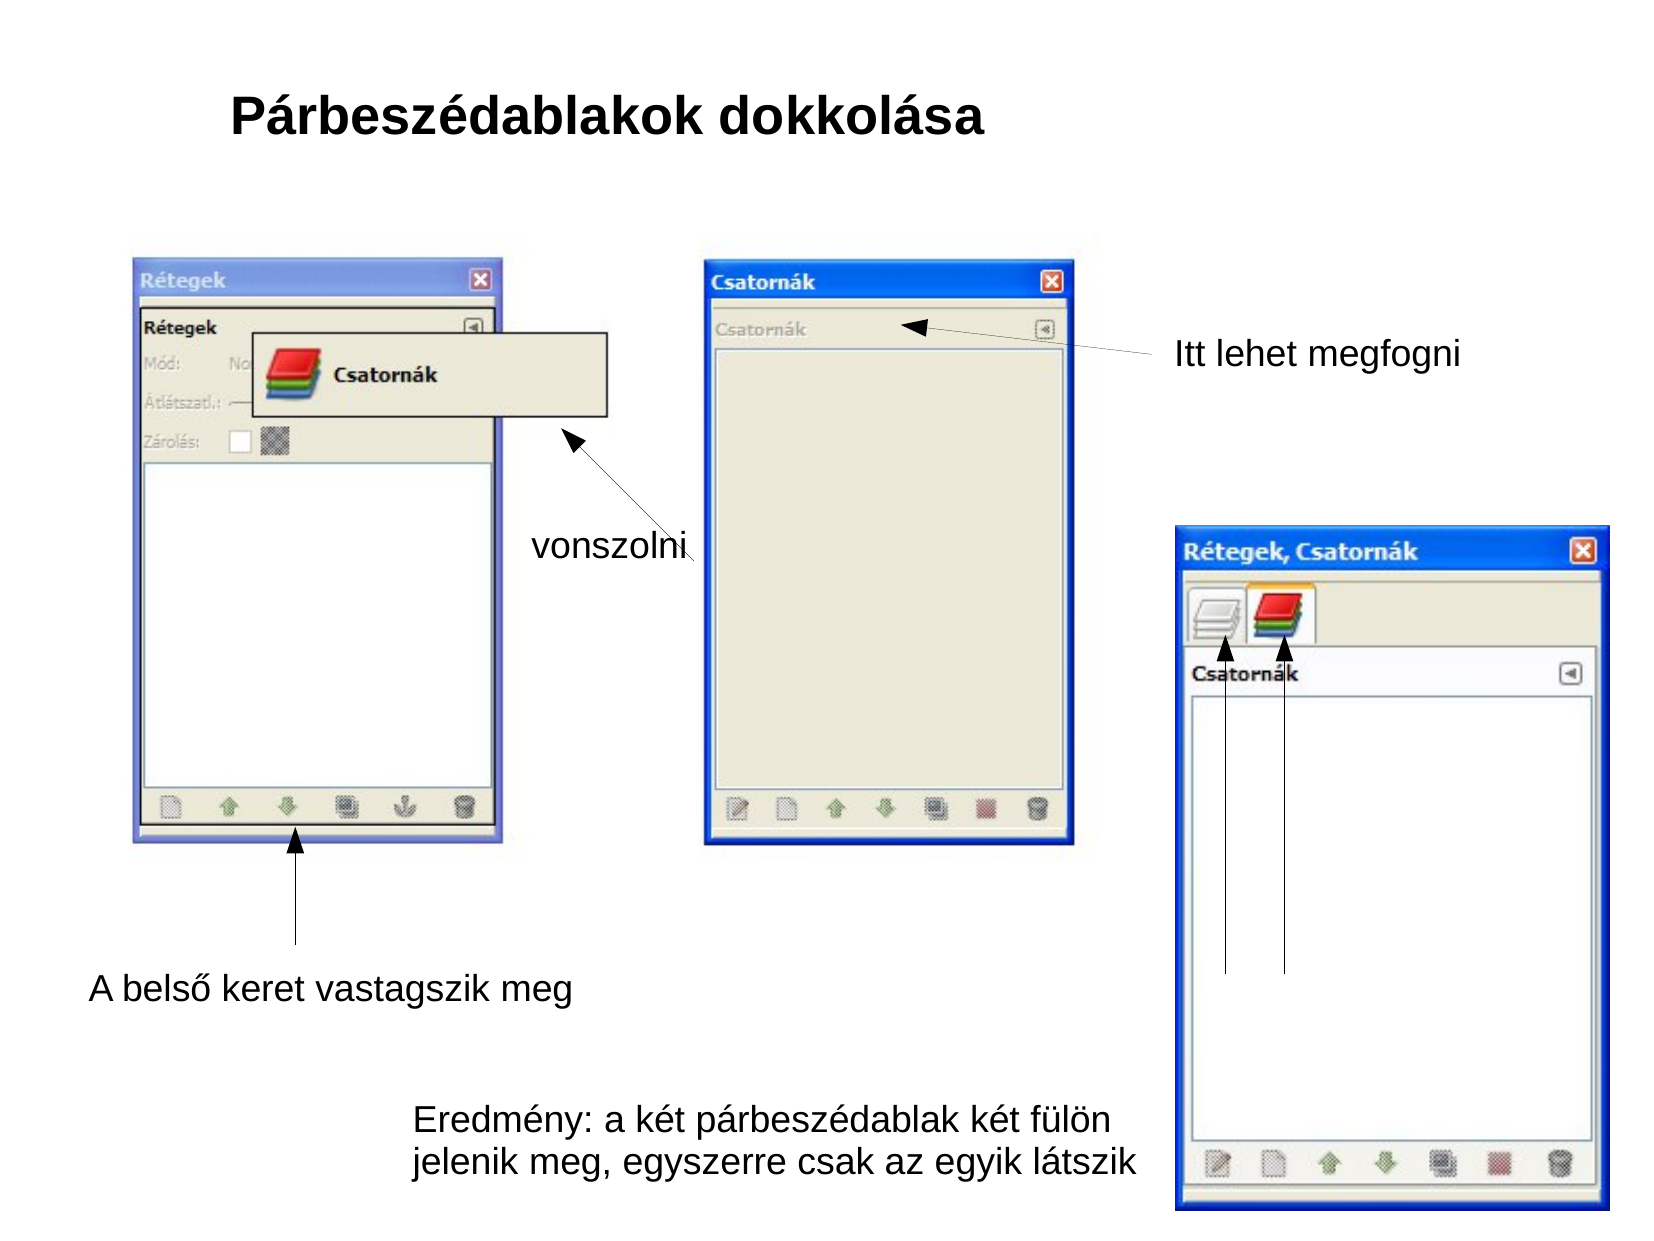

Párbeszédablakok dokkolása
Itt lehet megfogni
vonszolni
A belső keret vastagszik meg
Eredmény: a két párbeszédablak két fülön
jelenik meg, egyszerre csak az egyik látszik